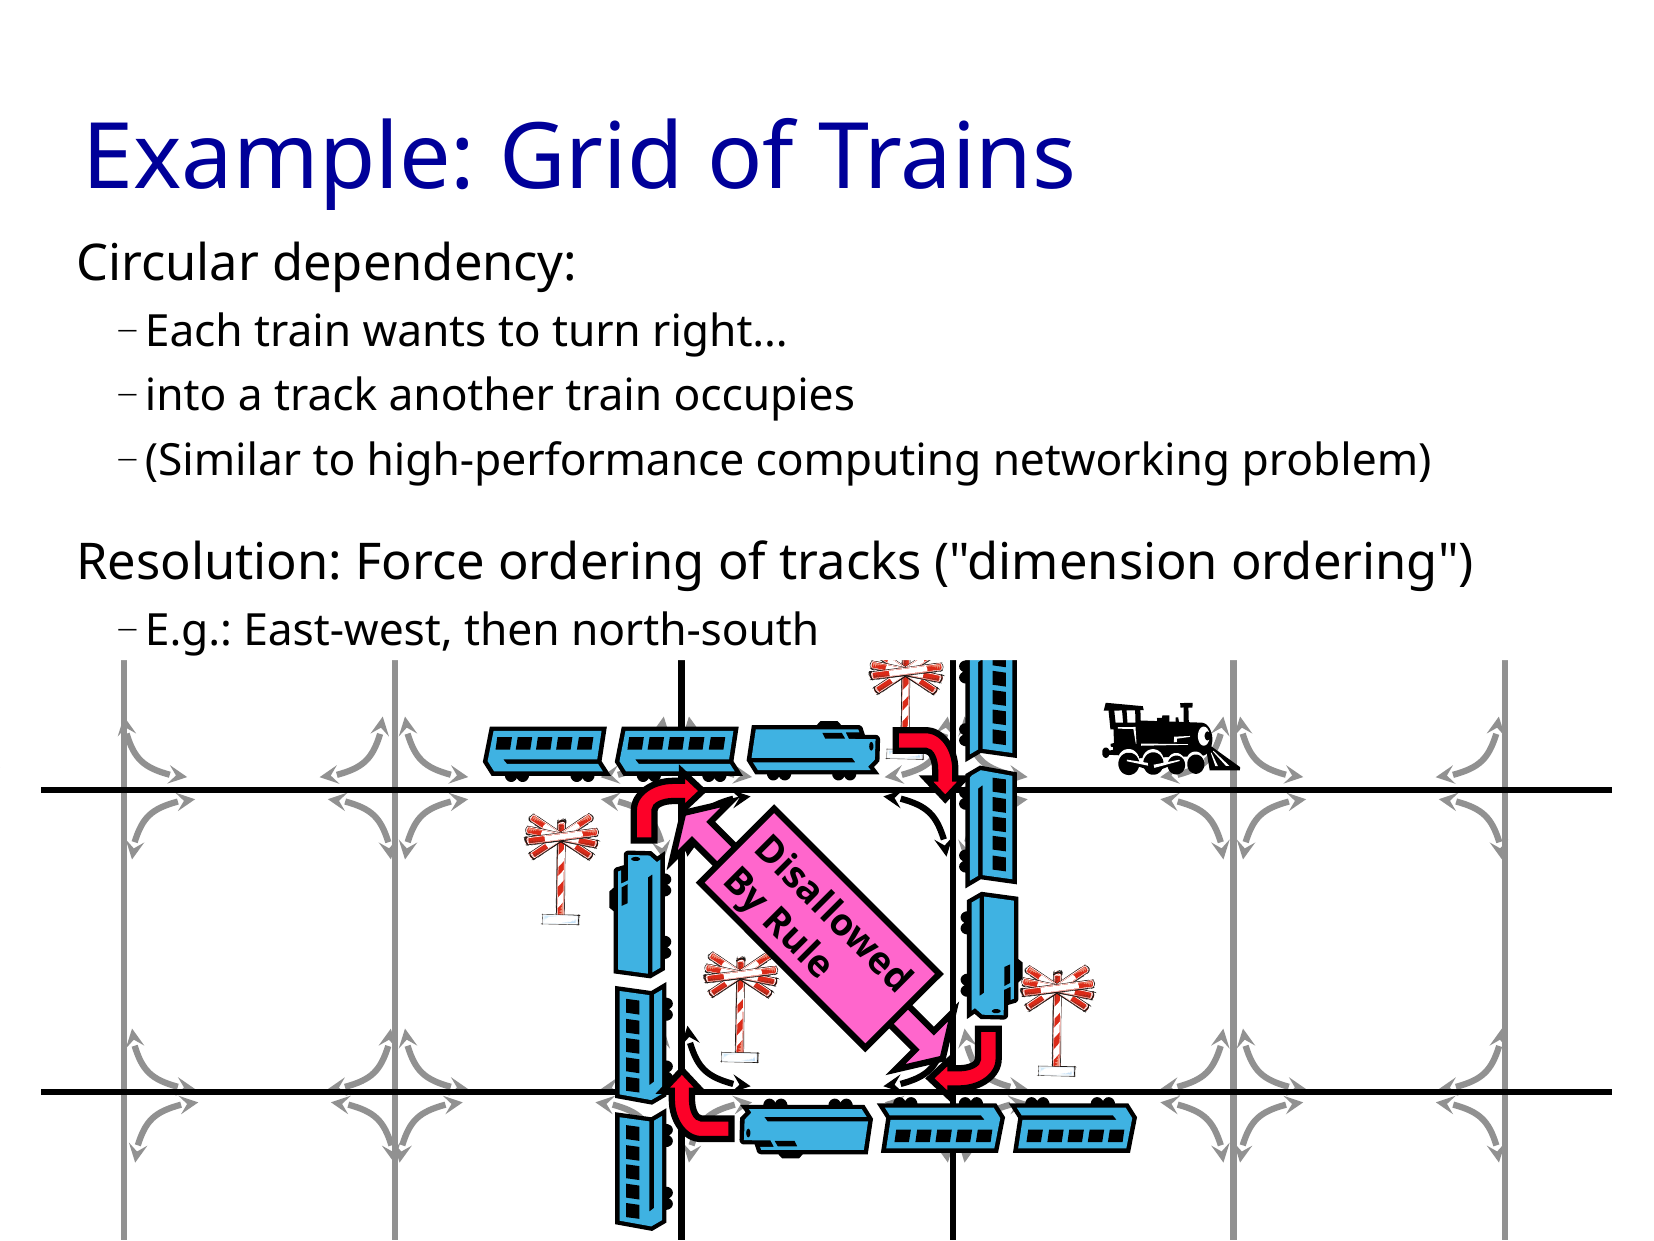

# Example: Grid of Trains
Circular dependency:
Each train wants to turn right...
into a track another train occupies
(Similar to high-performance computing networking problem)
Resolution: Force ordering of tracks ("dimension ordering")
E.g.: East-west, then north-south
Disallowed
By Rule